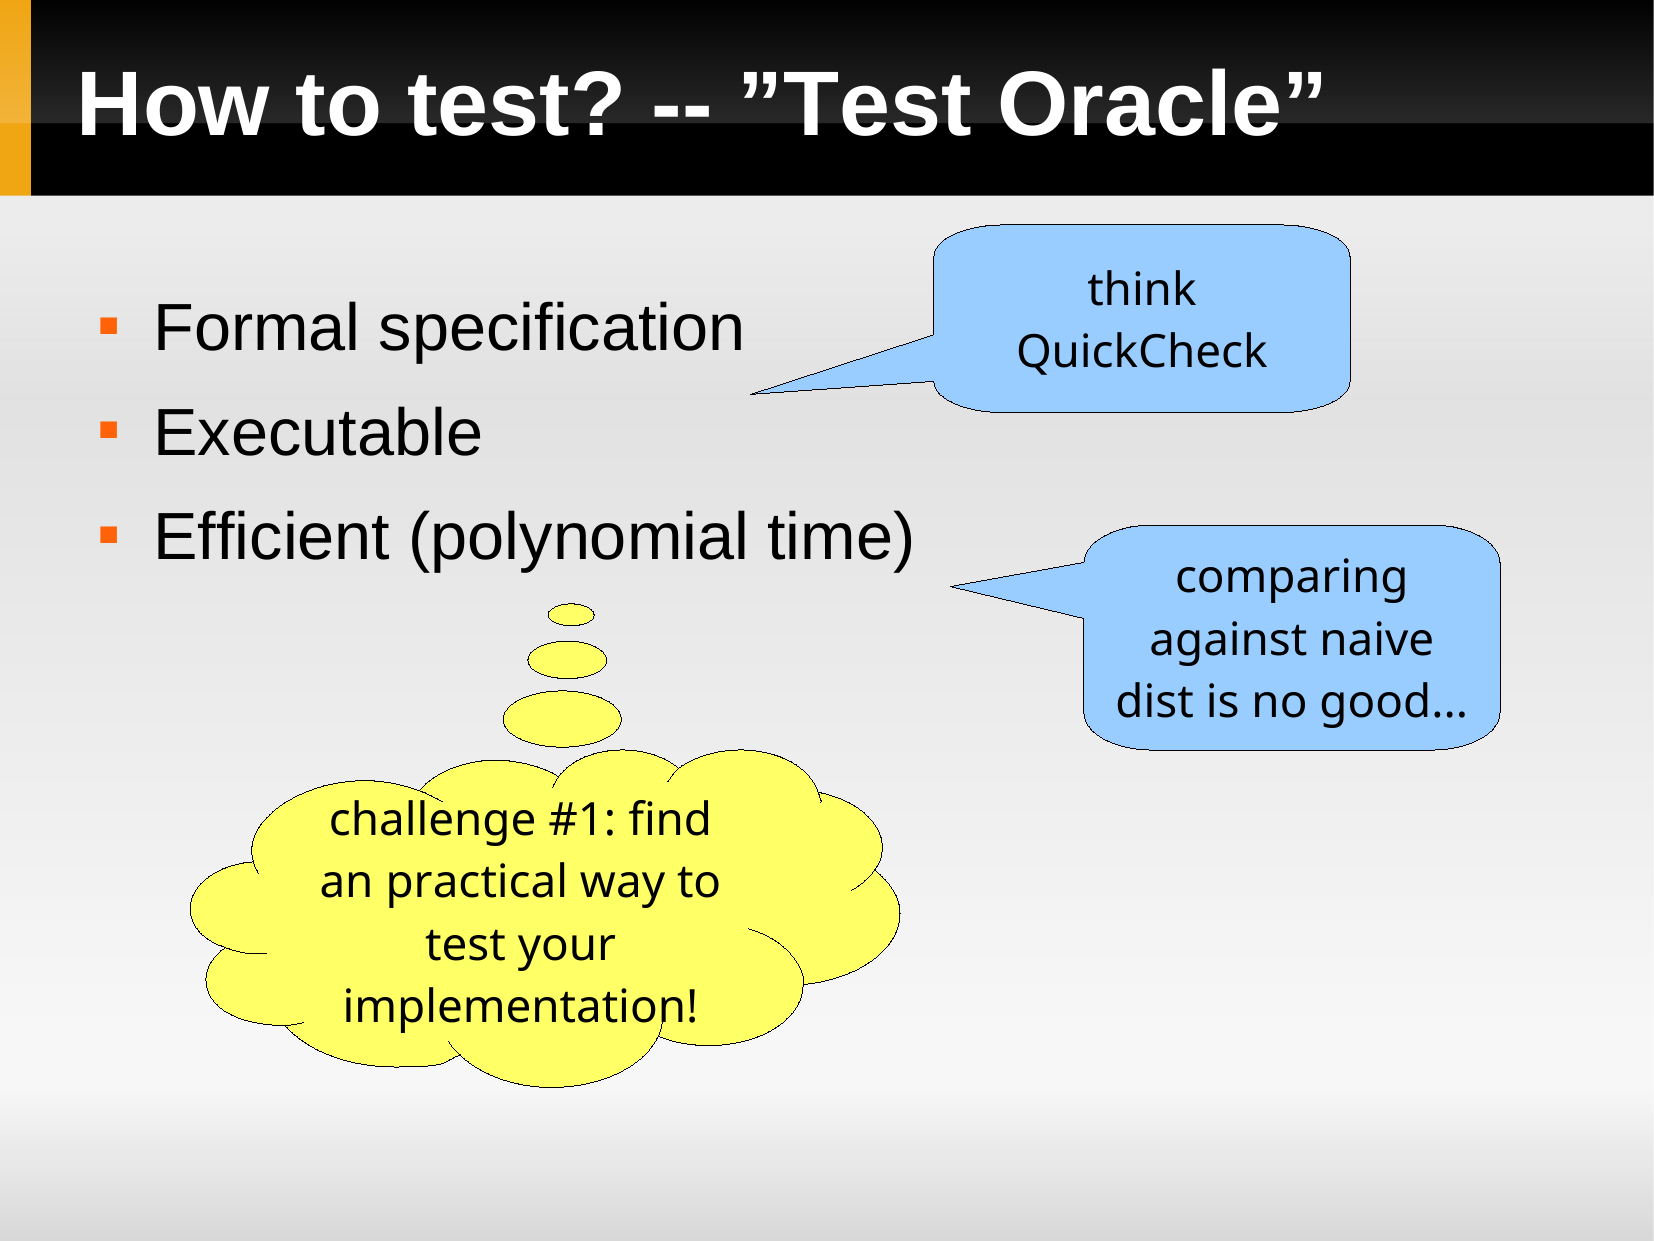

# How to test? -- ”Test Oracle”
think QuickCheck
Formal specification
Executable
Efficient (polynomial time)
comparing against naive dist is no good...
challenge #1: find an practical way to test your implementation!